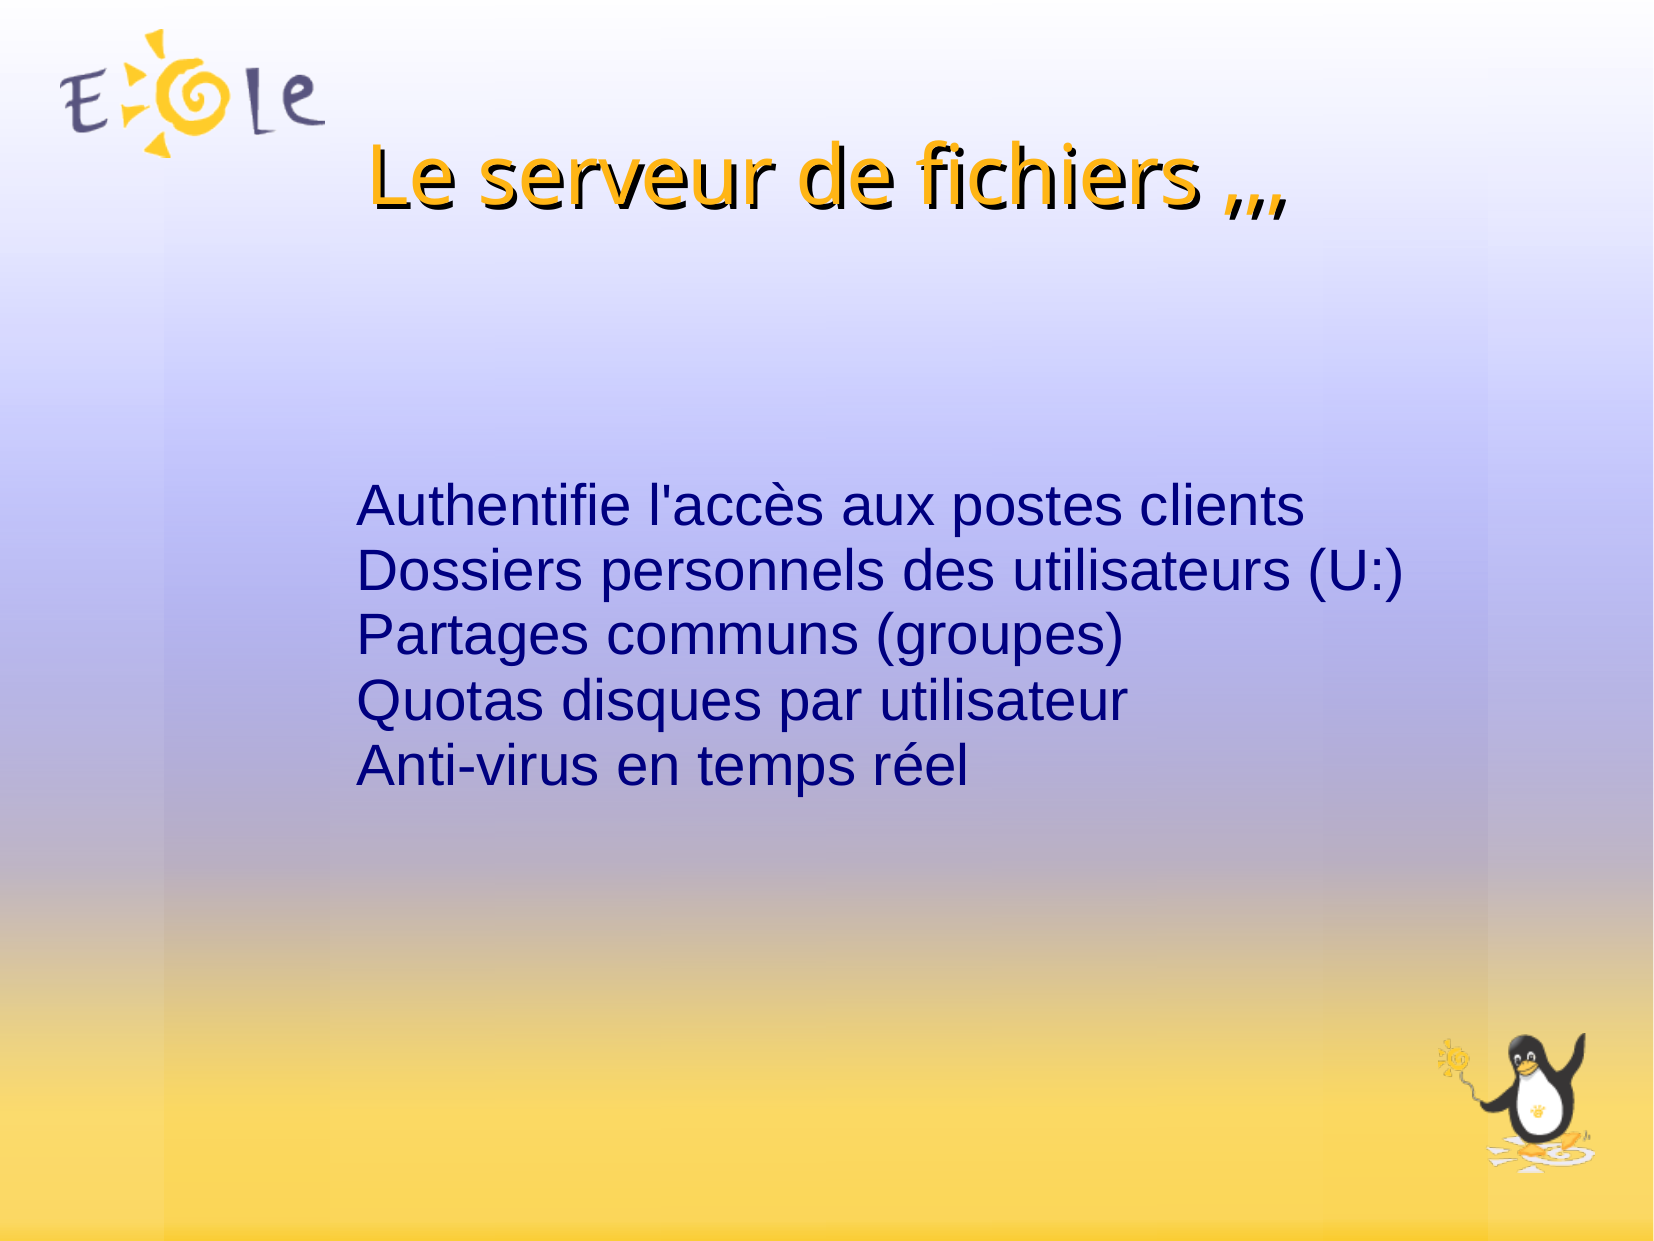

# Le serveur de fichiers ,,,
Authentifie l'accès aux postes clients
Dossiers personnels des utilisateurs (U:)
Partages communs (groupes)
Quotas disques par utilisateur
Anti-virus en temps réel